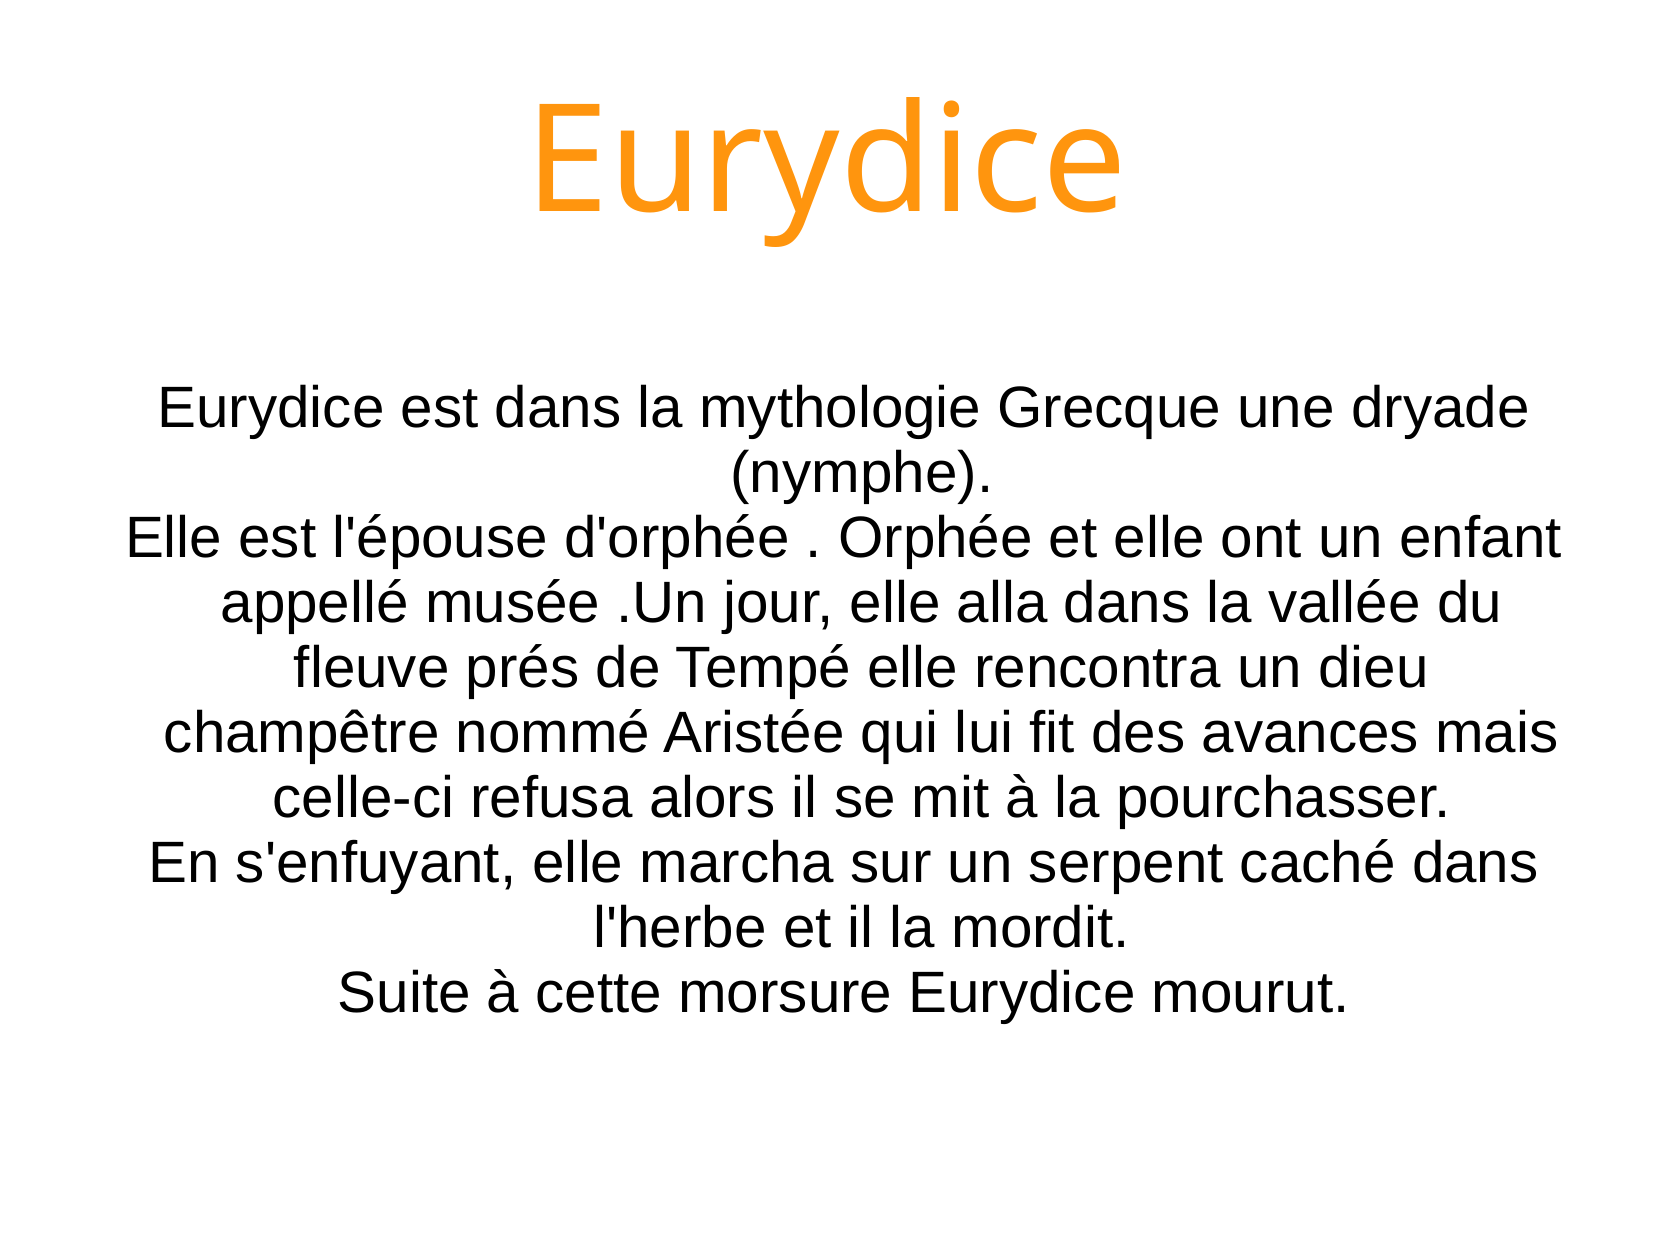

# Eurydice
Eurydice est dans la mythologie Grecque une dryade (nymphe).
Elle est l'épouse d'orphée . Orphée et elle ont un enfant appellé musée .Un jour, elle alla dans la vallée du fleuve prés de Tempé elle rencontra un dieu champêtre nommé Aristée qui lui fit des avances mais celle-ci refusa alors il se mit à la pourchasser.
En s'enfuyant, elle marcha sur un serpent caché dans l'herbe et il la mordit.
Suite à cette morsure Eurydice mourut.